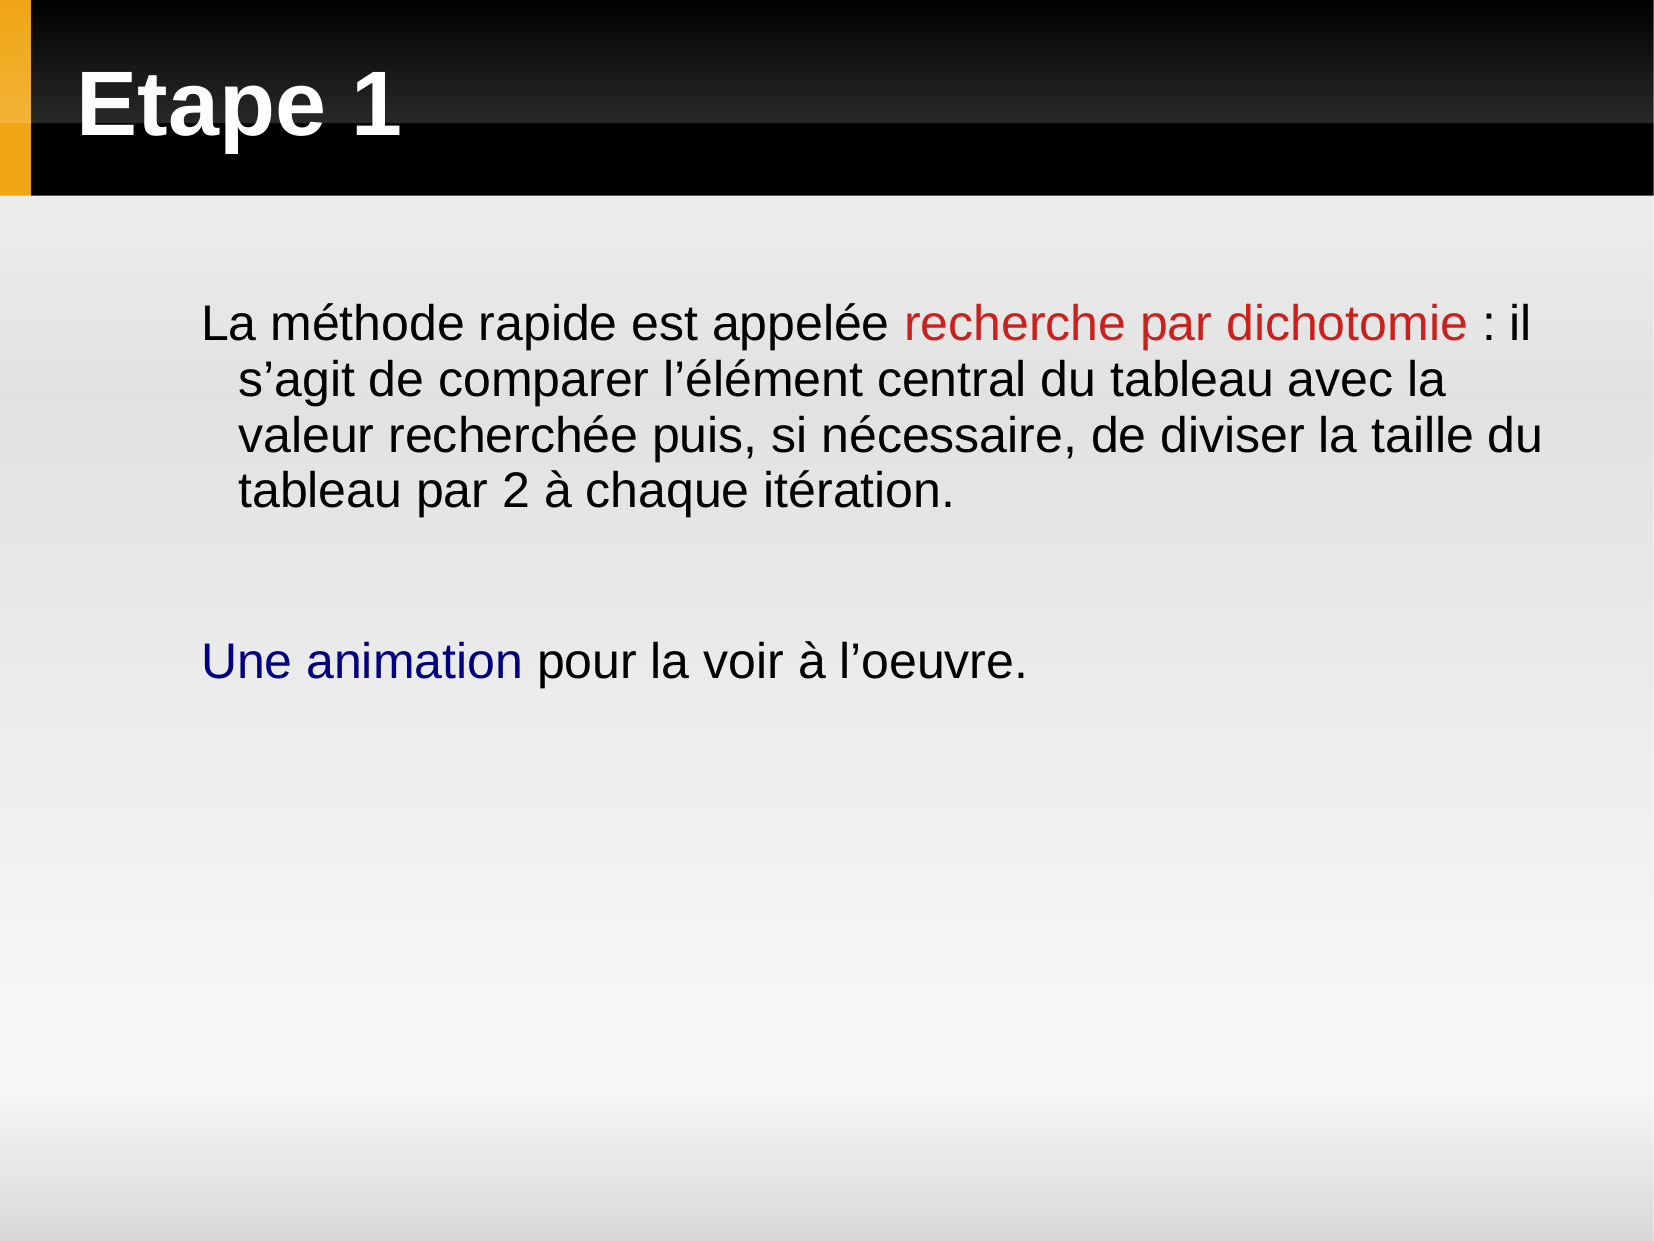

Etape 1
# La méthode rapide est appelée recherche par dichotomie : il s’agit de comparer l’élément central du tableau avec la valeur recherchée puis, si nécessaire, de diviser la taille du tableau par 2 à chaque itération.
Une animation pour la voir à l’oeuvre.